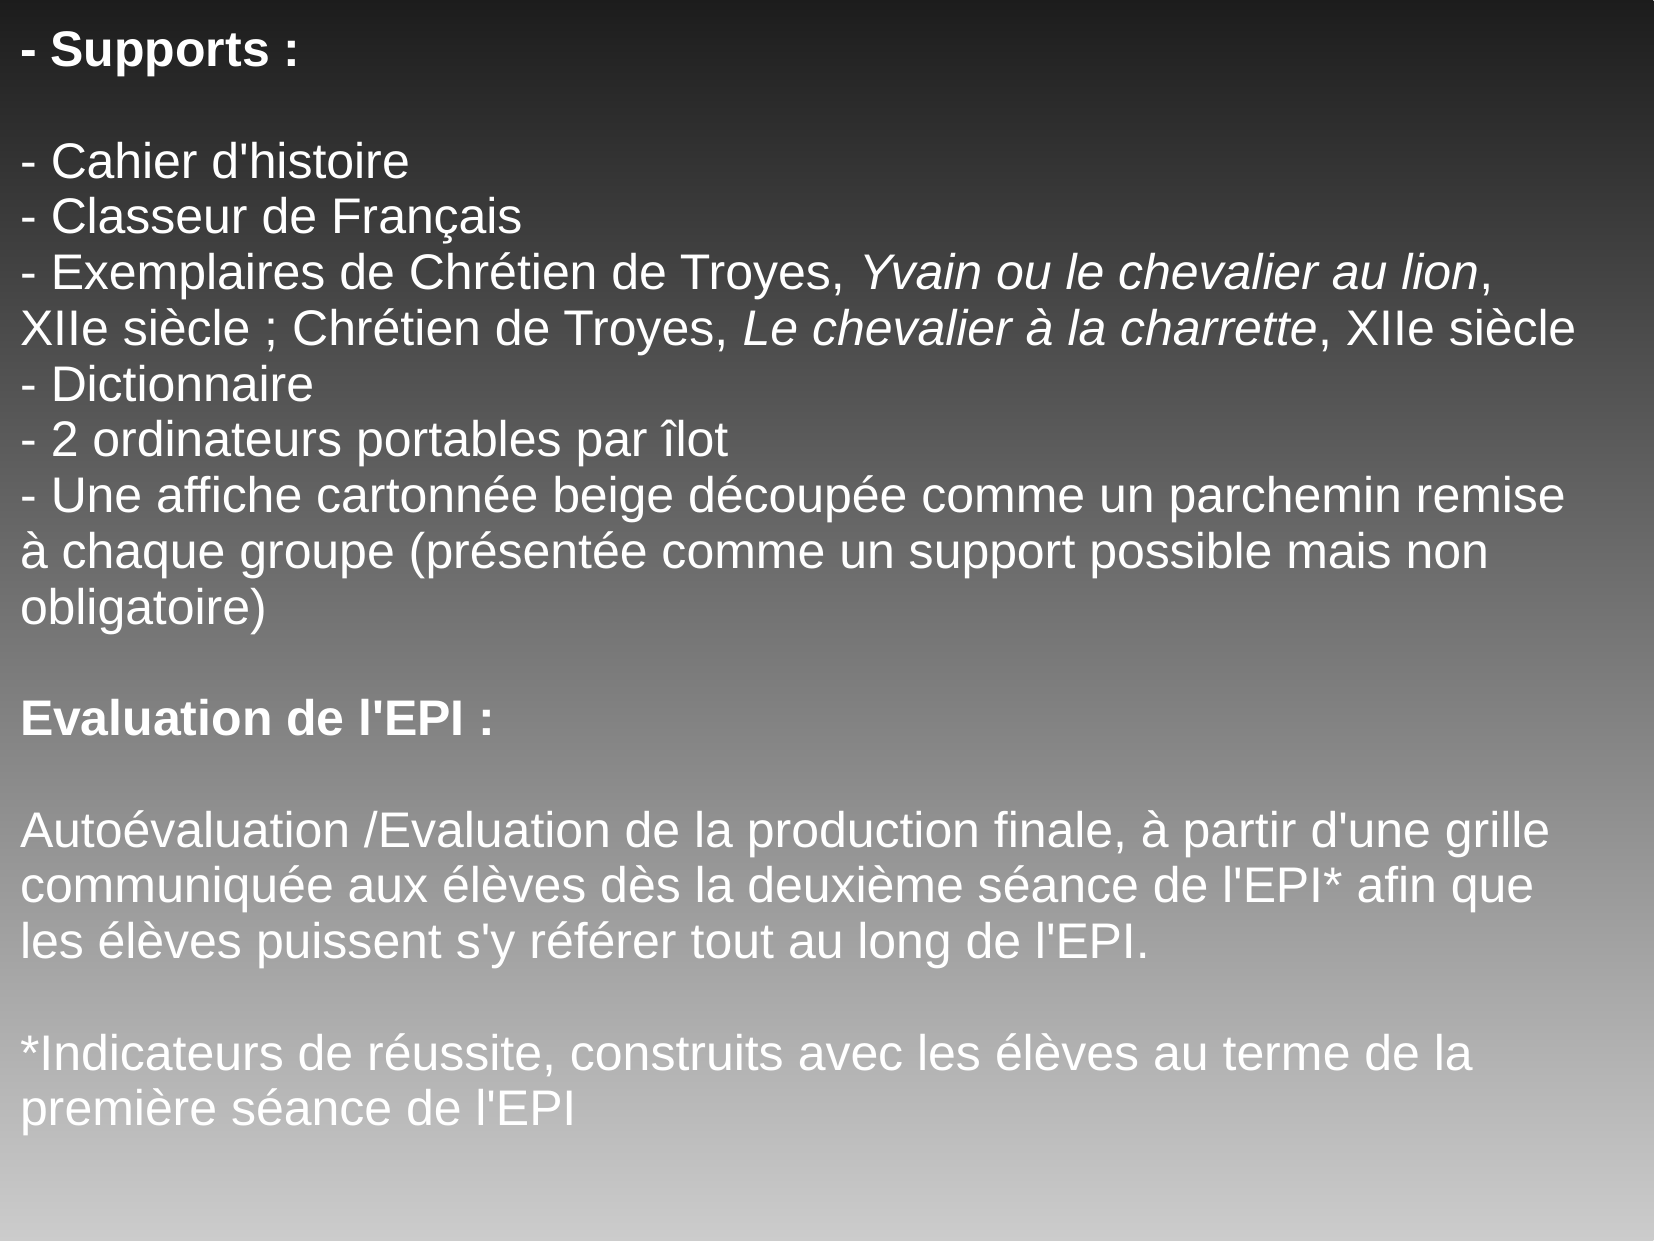

- Supports :
- Cahier d'histoire
- Classeur de Français
- Exemplaires de Chrétien de Troyes, Yvain ou le chevalier au lion, XIIe siècle ; Chrétien de Troyes, Le chevalier à la charrette, XIIe siècle
- Dictionnaire
- 2 ordinateurs portables par îlot
- Une affiche cartonnée beige découpée comme un parchemin remise à chaque groupe (présentée comme un support possible mais non obligatoire)
Evaluation de l'EPI :
Autoévaluation /Evaluation de la production finale, à partir d'une grille communiquée aux élèves dès la deuxième séance de l'EPI* afin que les élèves puissent s'y référer tout au long de l'EPI.
*Indicateurs de réussite, construits avec les élèves au terme de la première séance de l'EPI